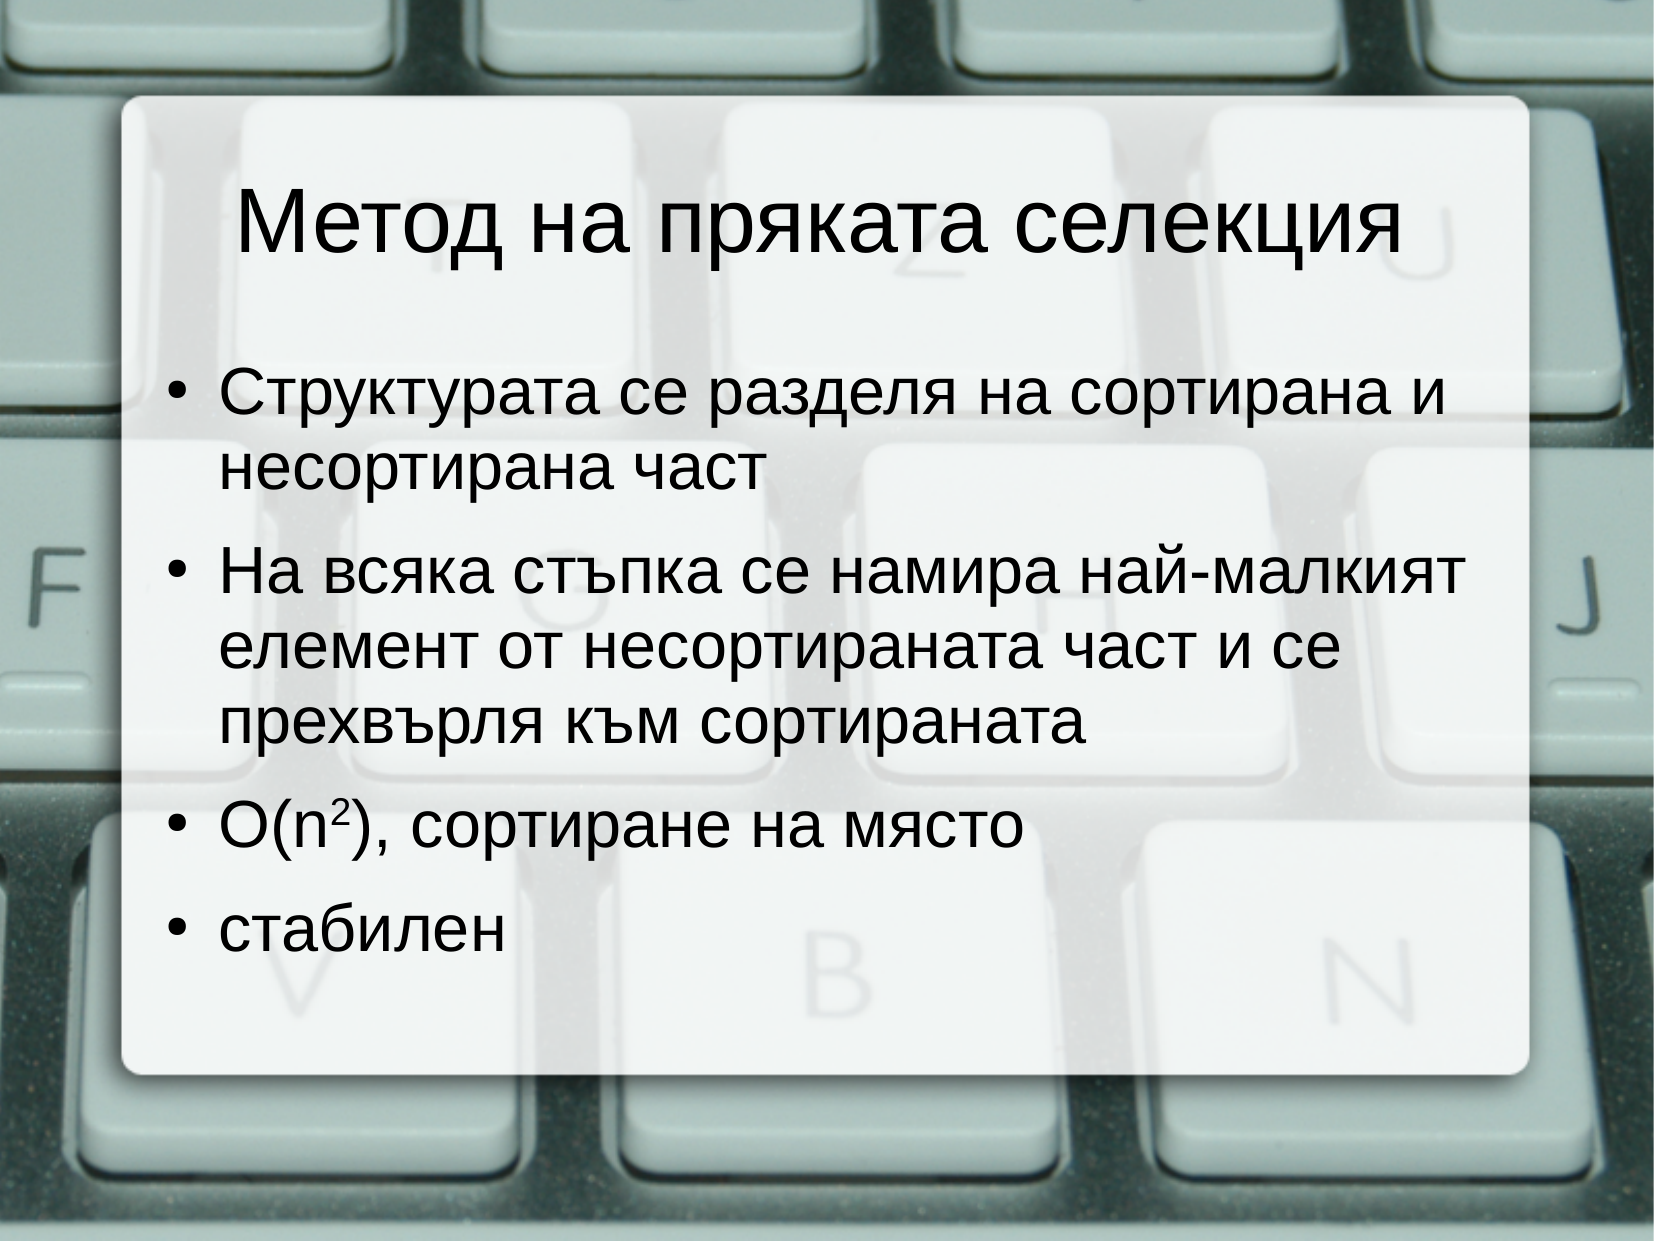

# Метод на пряката селекция
Структурата се разделя на сортирана и несортирана част
На всяка стъпка се намира най-малкият елемент от несортираната част и се прехвърля към сортираната
O(n2), сортиране на място
стабилен